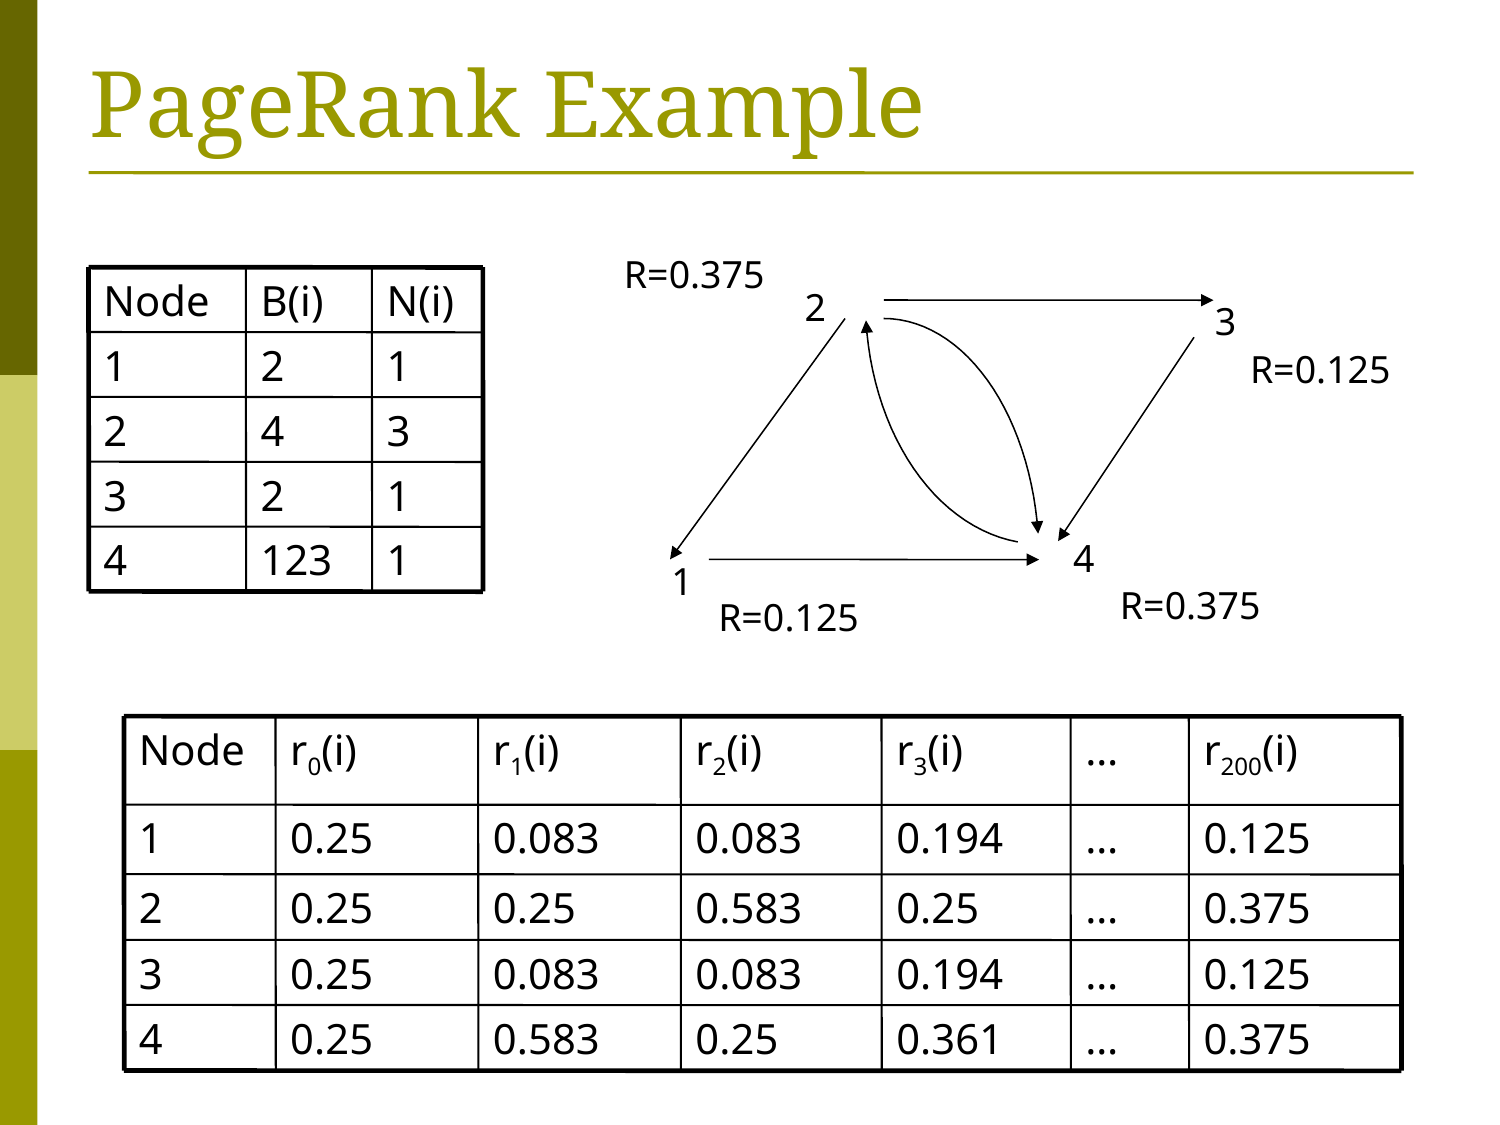

# PageRank Example
R=0.375
Node
B(i)‏
N(i)‏
1
2
1
2
4
3
3
2
1
4
123
1
2
3
R=0.125
4
1
R=0.375
R=0.125
Node
r0(i)‏
r1(i)‏
r2(i)‏
r3(i)‏
…
r200(i)‏
1
0.25
0.083
0.083
0.194
…
0.125
2
0.25
0.25
0.583
0.25
…
0.375
3
0.25
0.083
0.083
0.194
…
0.125
4
0.25
0.583
0.25
0.361
…
0.375